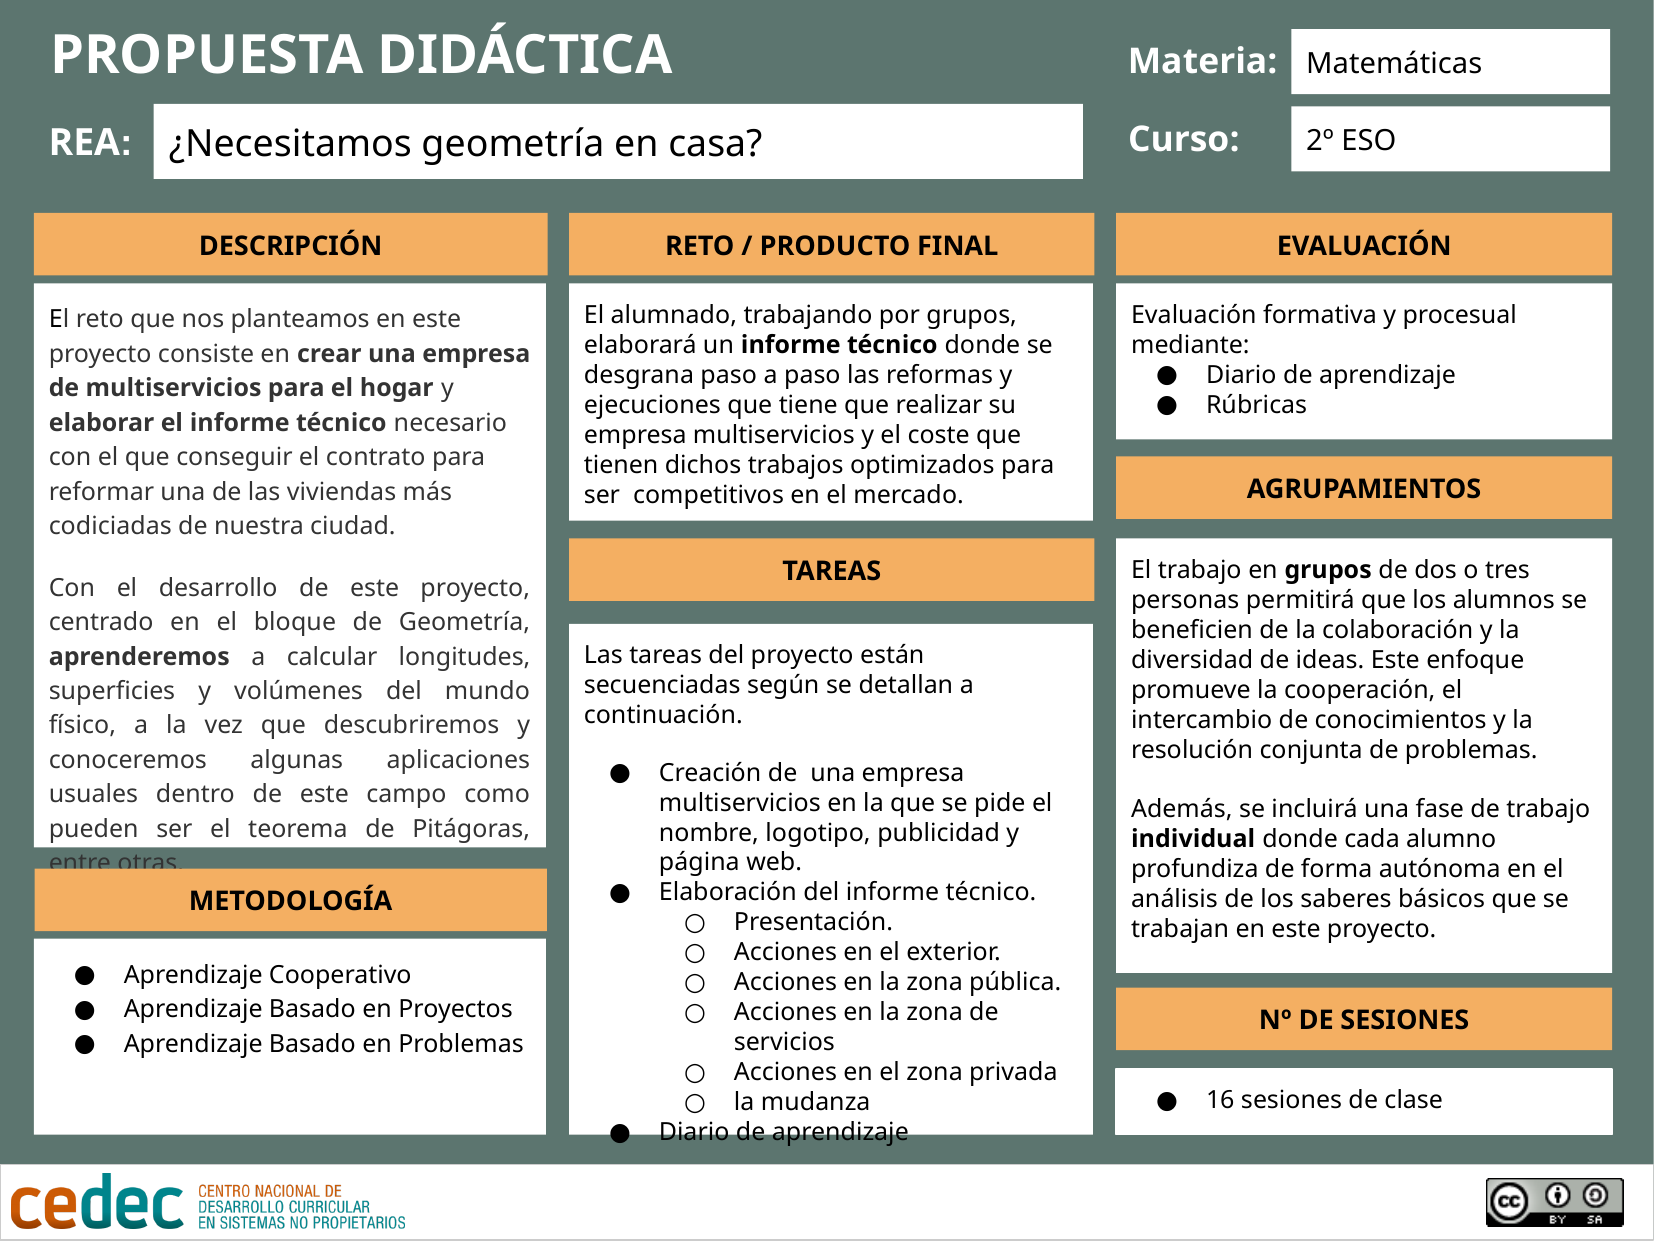

PROPUESTA DIDÁCTICA
Matemáticas
Materia:
¿Necesitamos geometría en casa?
2º ESO
Curso:
REA:
DESCRIPCIÓN
RETO / PRODUCTO FINAL
EVALUACIÓN
El reto que nos planteamos en este proyecto consiste en crear una empresa de multiservicios para el hogar y elaborar el informe técnico necesario con el que conseguir el contrato para reformar una de las viviendas más codiciadas de nuestra ciudad.
Con el desarrollo de este proyecto, centrado en el bloque de Geometría, aprenderemos a calcular longitudes, superficies y volúmenes del mundo físico, a la vez que descubriremos y conoceremos algunas aplicaciones usuales dentro de este campo como pueden ser el teorema de Pitágoras, entre otras.
El alumnado, trabajando por grupos, elaborará un informe técnico donde se desgrana paso a paso las reformas y ejecuciones que tiene que realizar su empresa multiservicios y el coste que tienen dichos trabajos optimizados para ser competitivos en el mercado.
Evaluación formativa y procesual mediante:
Diario de aprendizaje
Rúbricas
AGRUPAMIENTOS
TAREAS
El trabajo en grupos de dos o tres personas permitirá que los alumnos se beneficien de la colaboración y la diversidad de ideas. Este enfoque promueve la cooperación, el intercambio de conocimientos y la resolución conjunta de problemas.
Además, se incluirá una fase de trabajo individual donde cada alumno profundiza de forma autónoma en el análisis de los saberes básicos que se trabajan en este proyecto.
Las tareas del proyecto están secuenciadas según se detallan a continuación.
Creación de una empresa multiservicios en la que se pide el nombre, logotipo, publicidad y página web.
Elaboración del informe técnico.
Presentación.
Acciones en el exterior.
Acciones en la zona pública.
Acciones en la zona de servicios
Acciones en el zona privada
la mudanza
Diario de aprendizaje
METODOLOGÍA
Aprendizaje Cooperativo
Aprendizaje Basado en Proyectos
Aprendizaje Basado en Problemas
Nº DE SESIONES
16 sesiones de clase